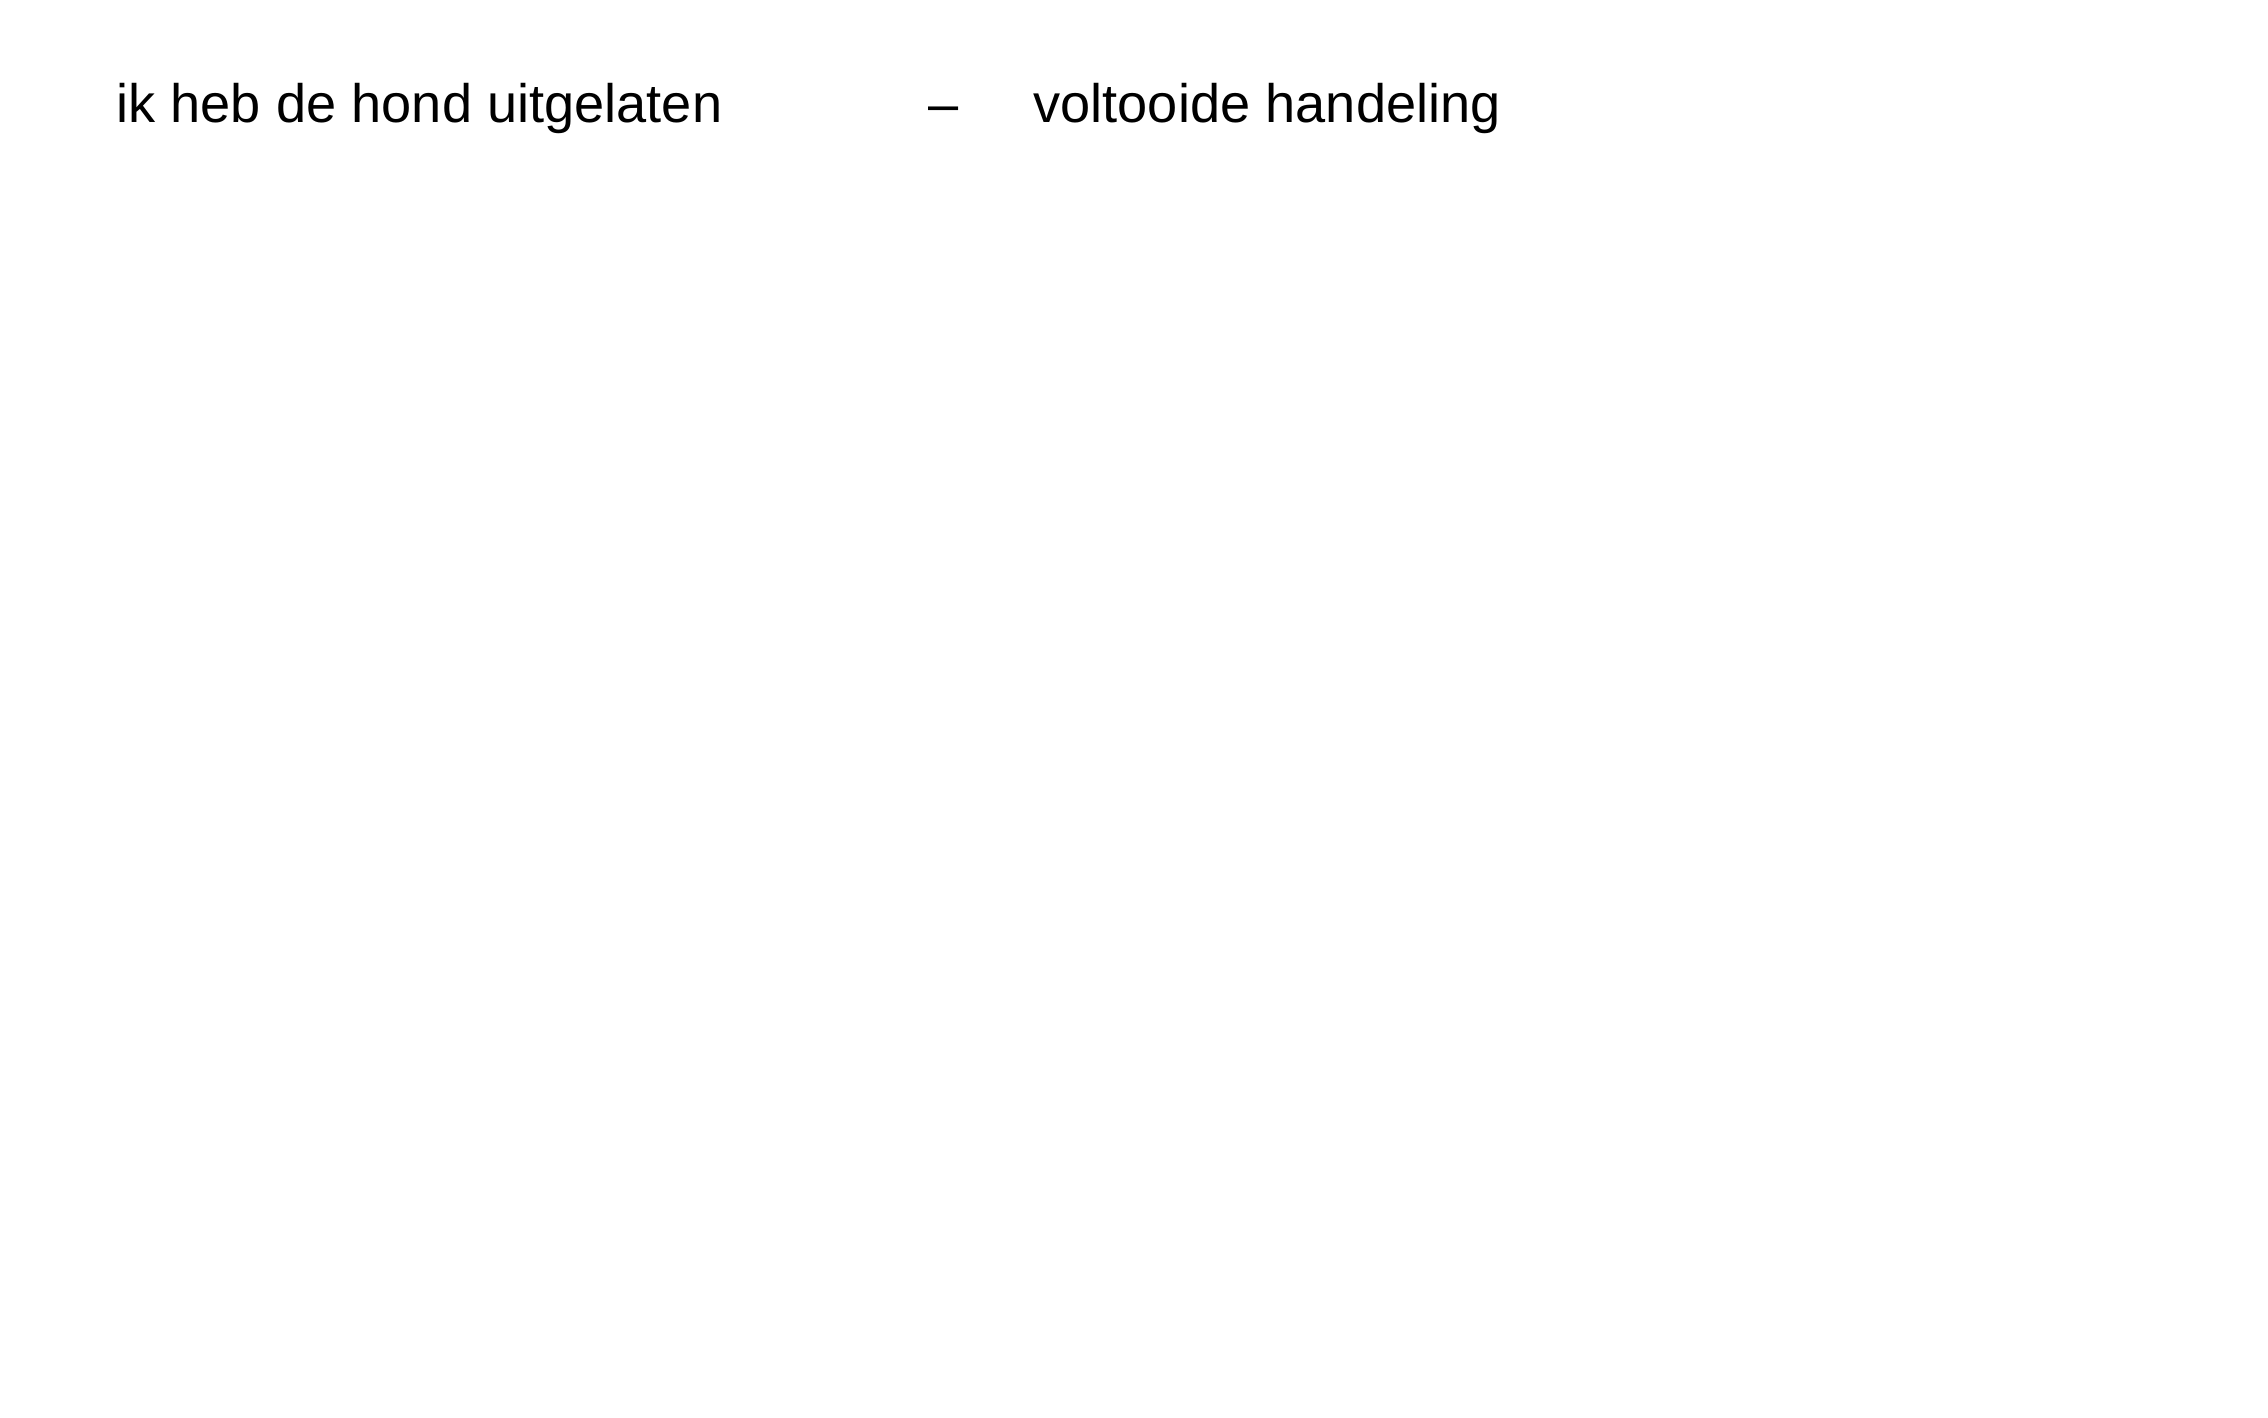

ik heb de hond uitgelaten			– voltooide handeling